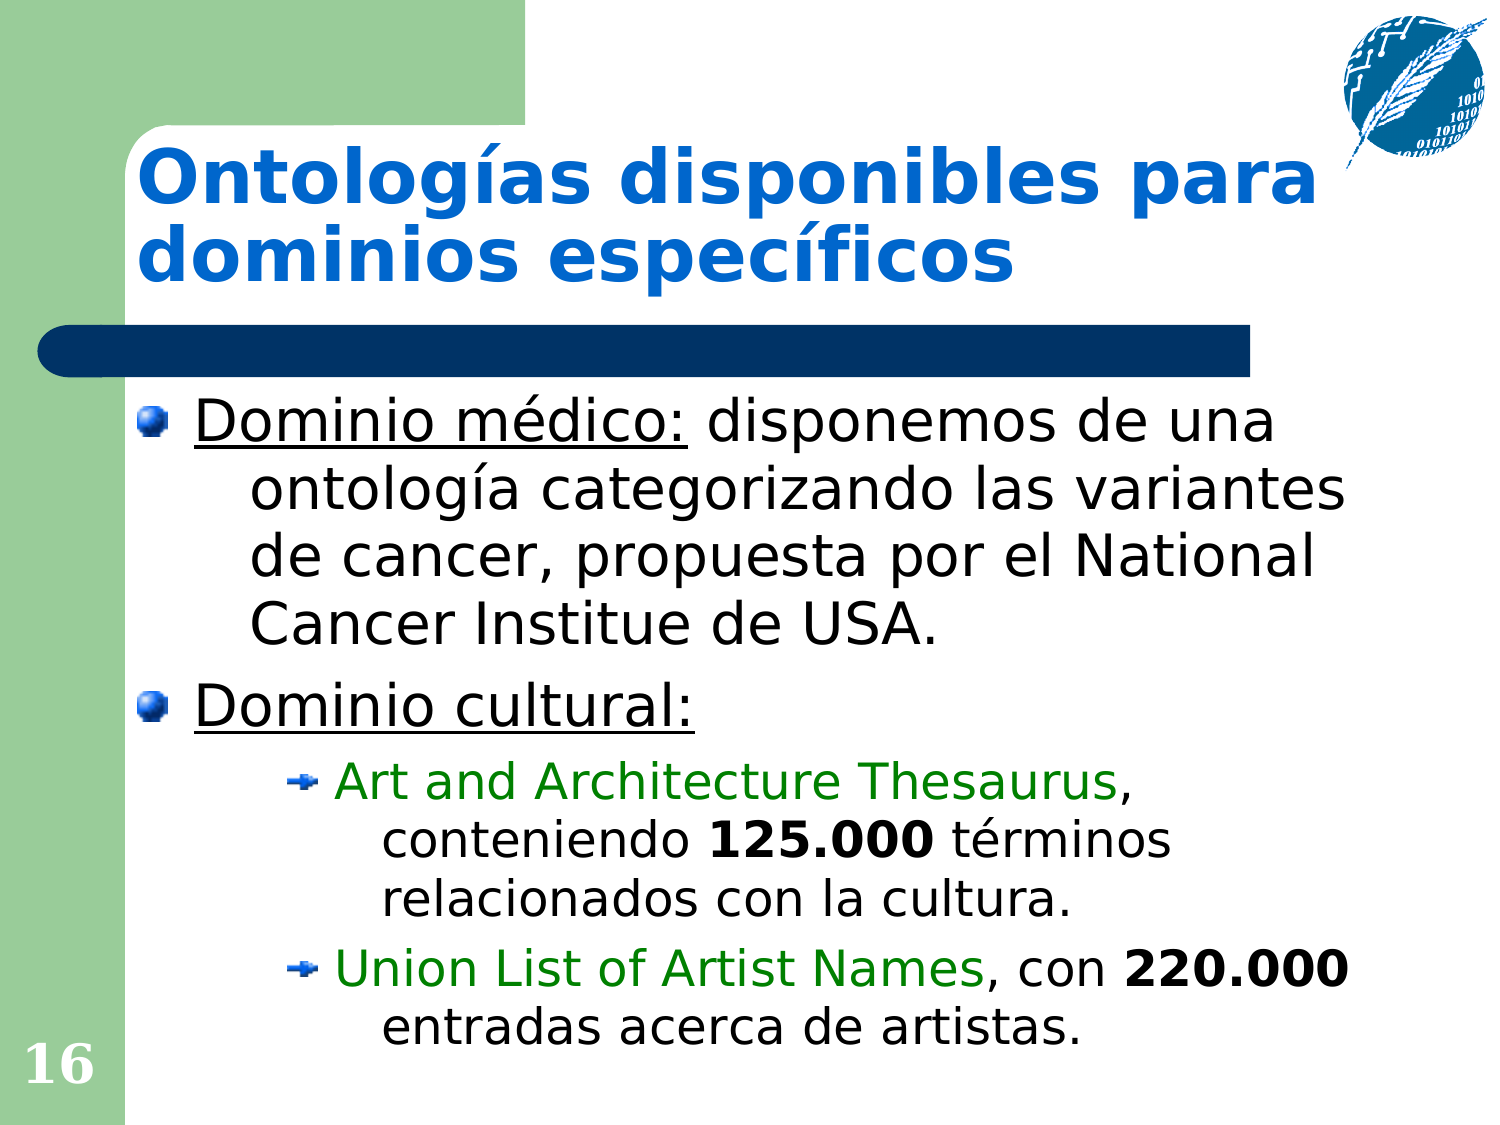

# Ontologías disponibles para dominios específicos
Dominio médico: disponemos de una ontología categorizando las variantes de cancer, propuesta por el National Cancer Institue de USA.
Dominio cultural:
Art and Architecture Thesaurus, conteniendo 125.000 términos relacionados con la cultura.
Union List of Artist Names, con 220.000 entradas acerca de artistas.
16